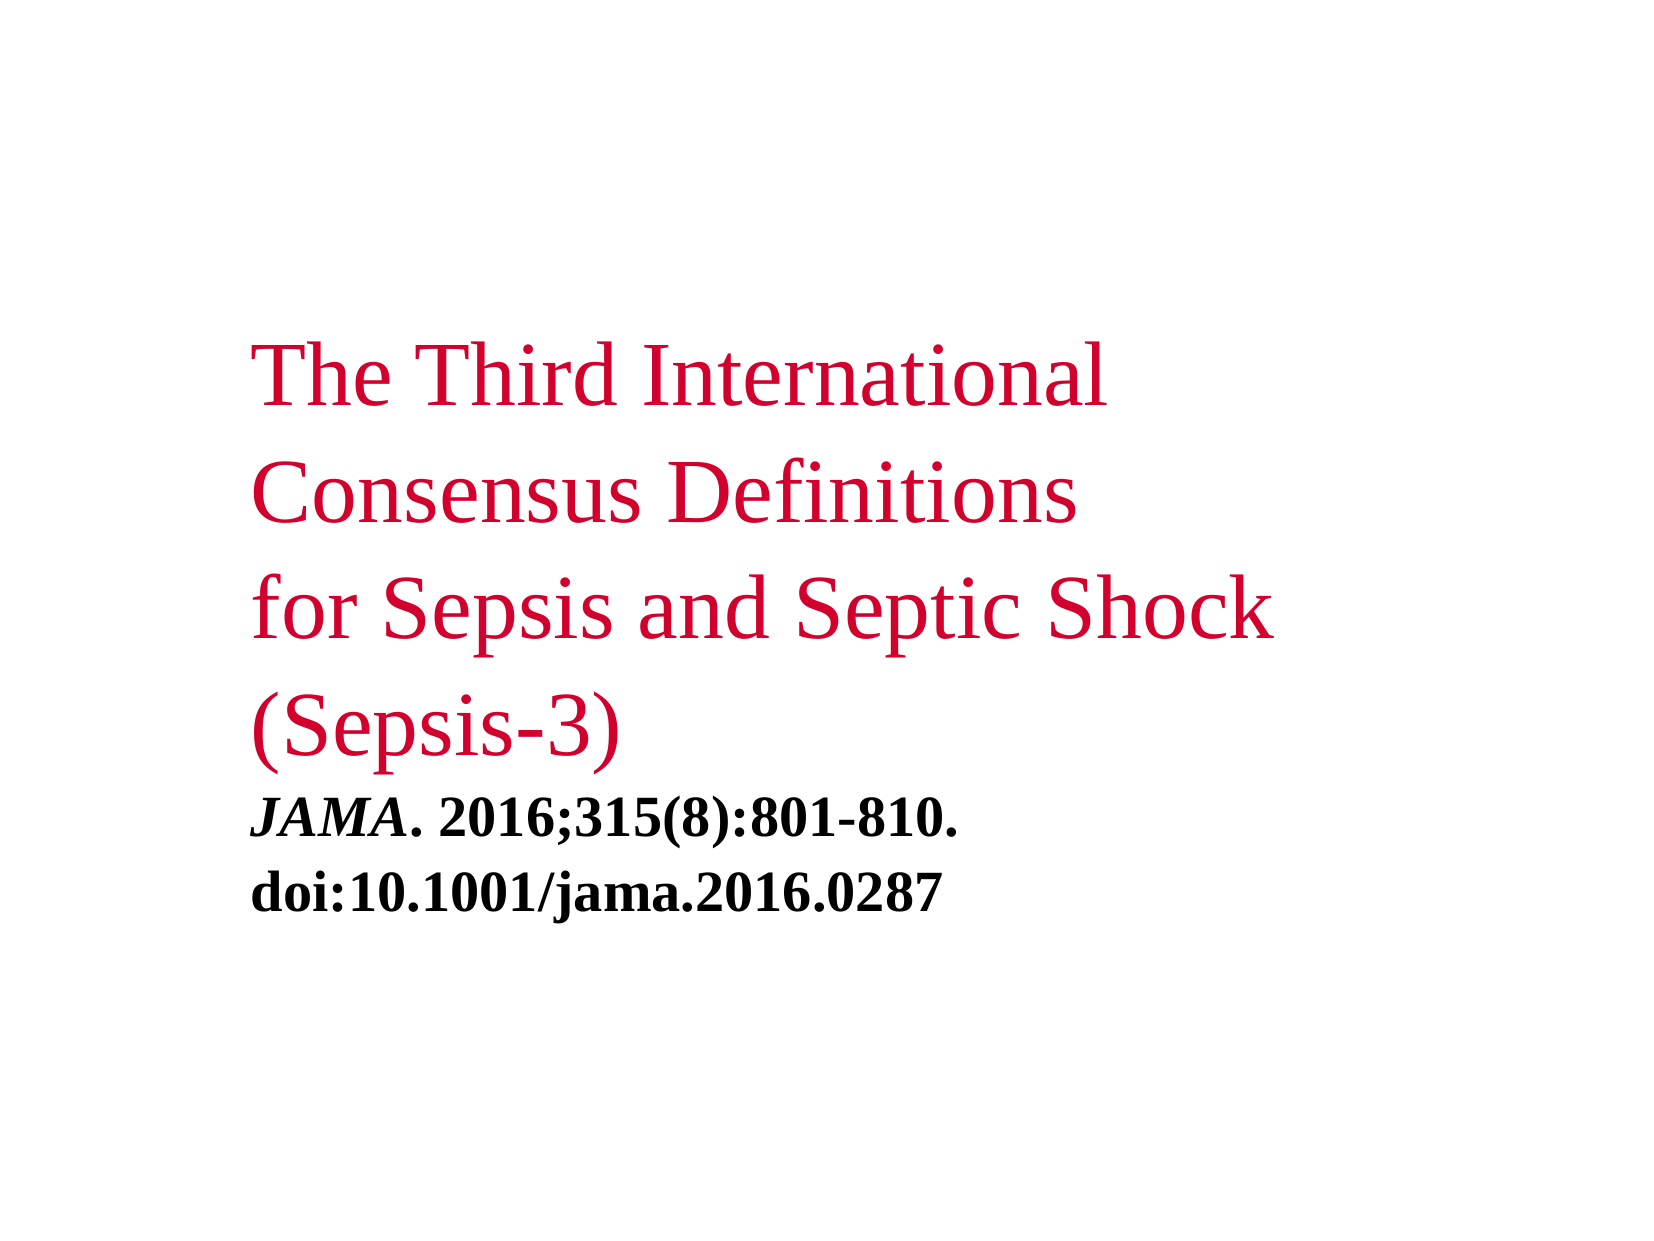

The Third International Consensus Definitions
for Sepsis and Septic Shock (Sepsis-3)
JAMA. 2016;315(8):801-810. doi:10.1001/jama.2016.0287